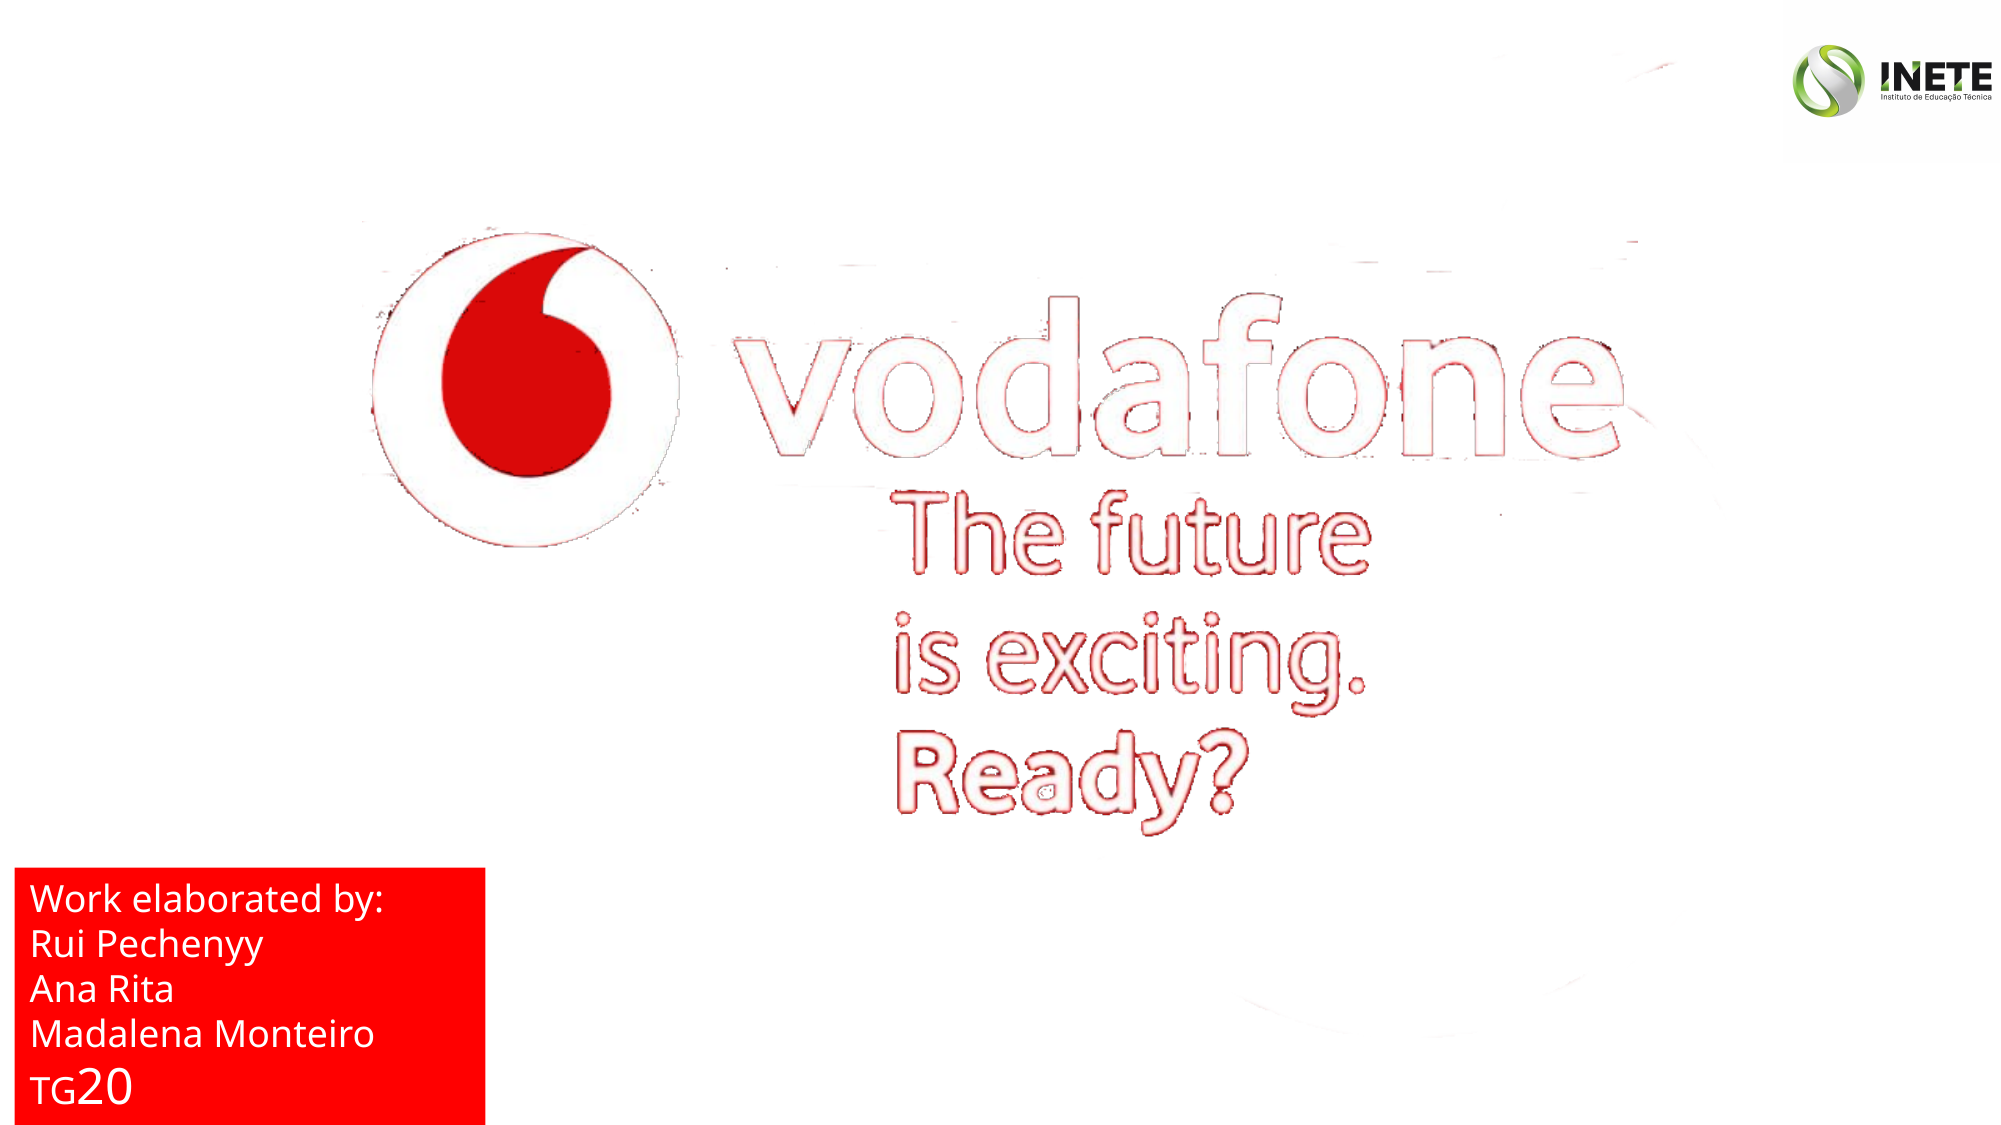

Work elaborated by:
Rui Pechenyy
Ana Rita
Madalena Monteiro
TG20